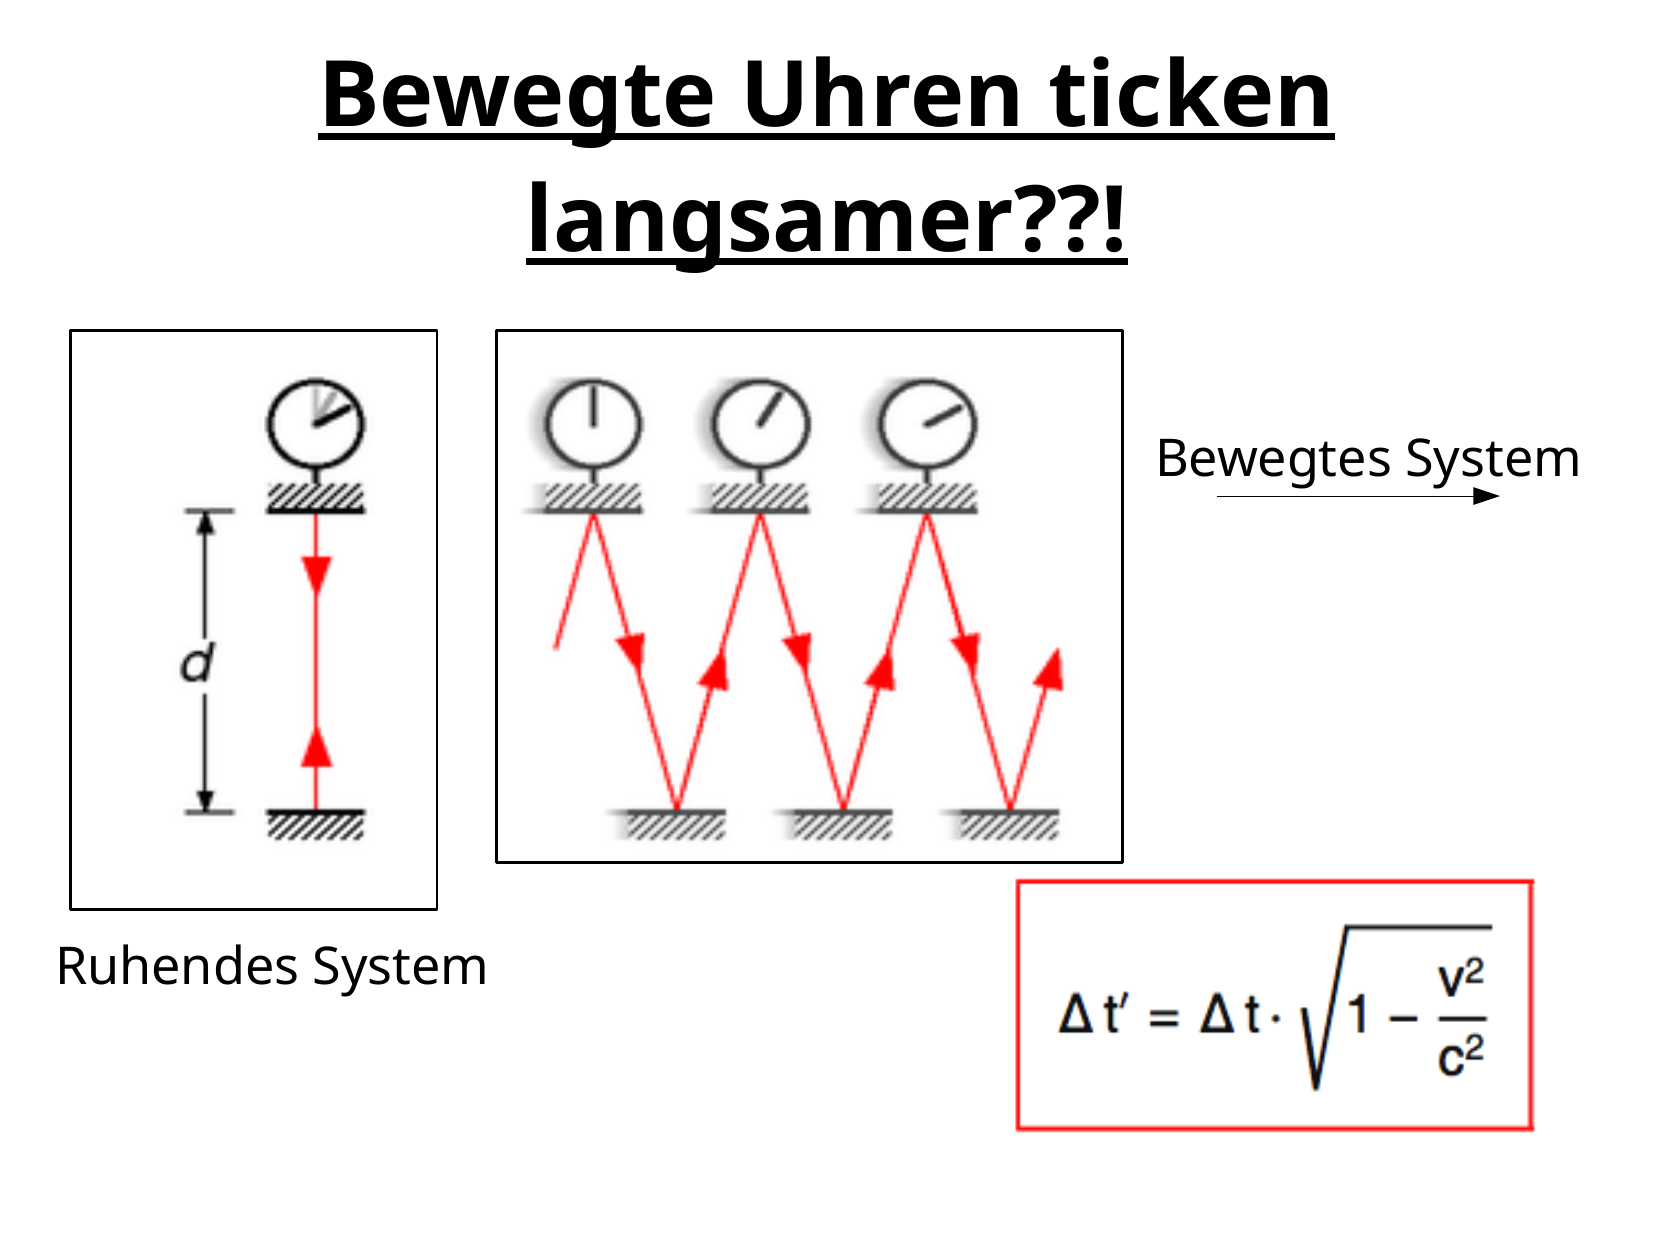

# Bewegte Uhren ticken langsamer??!
Bewegtes System
Ruhendes System